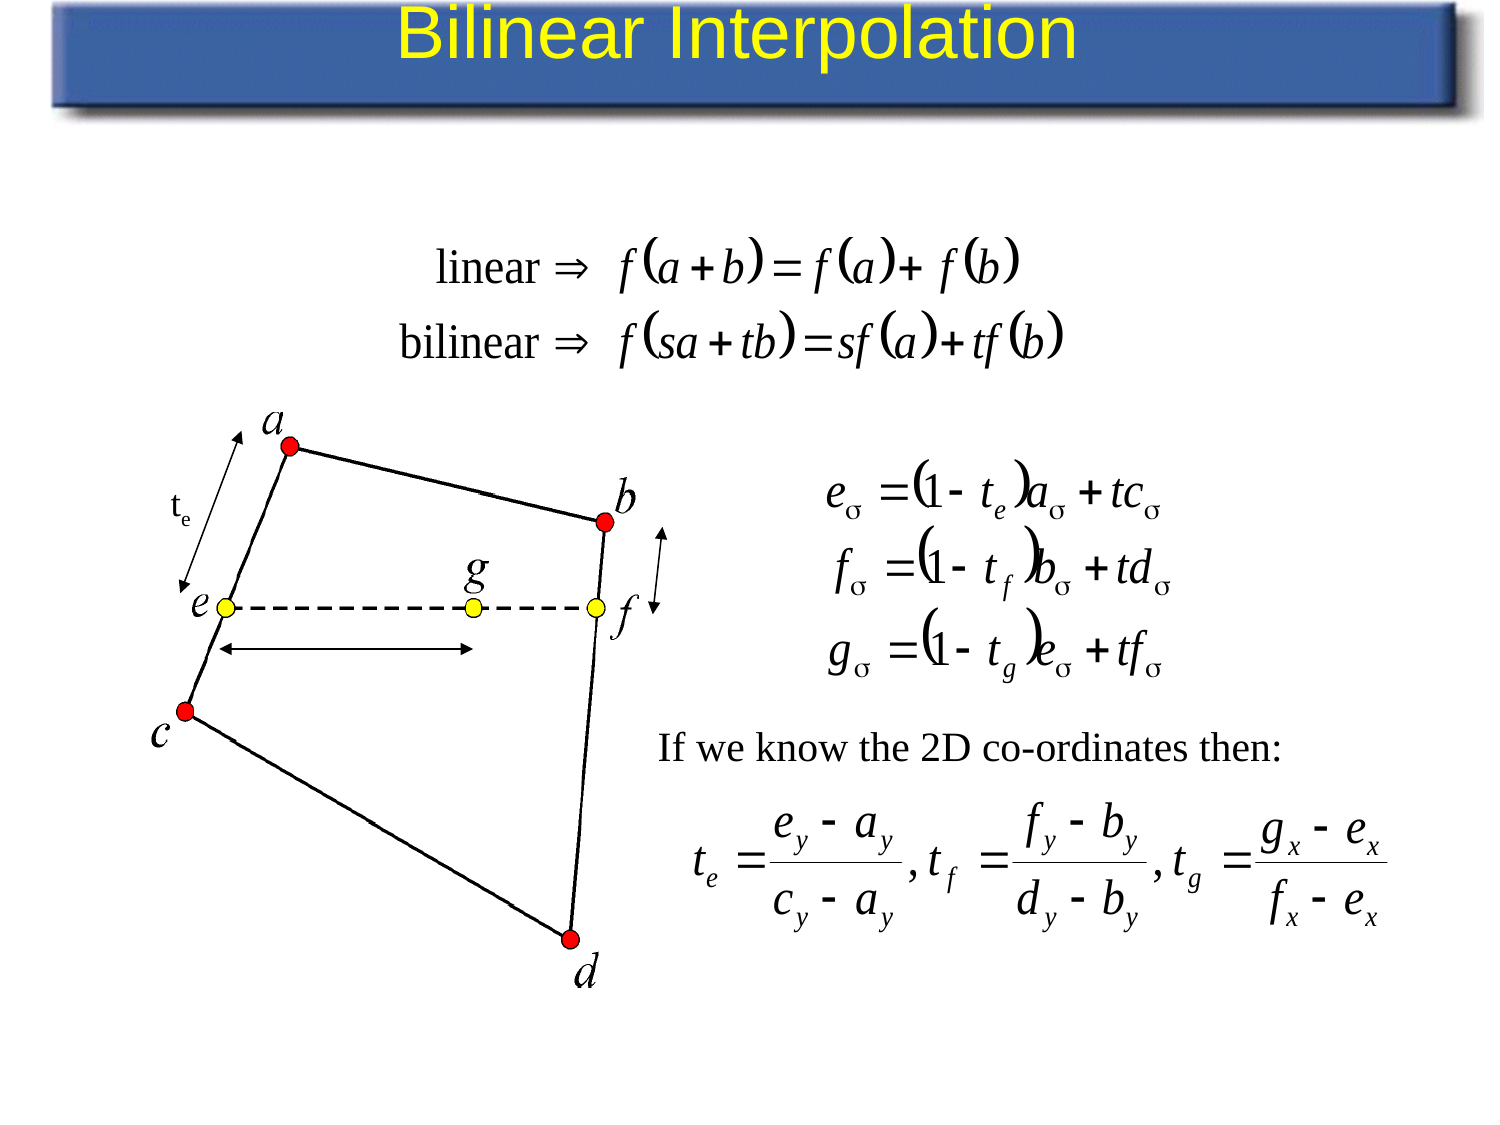

# Bilinear Interpolation
te
If we know the 2D co-ordinates then: